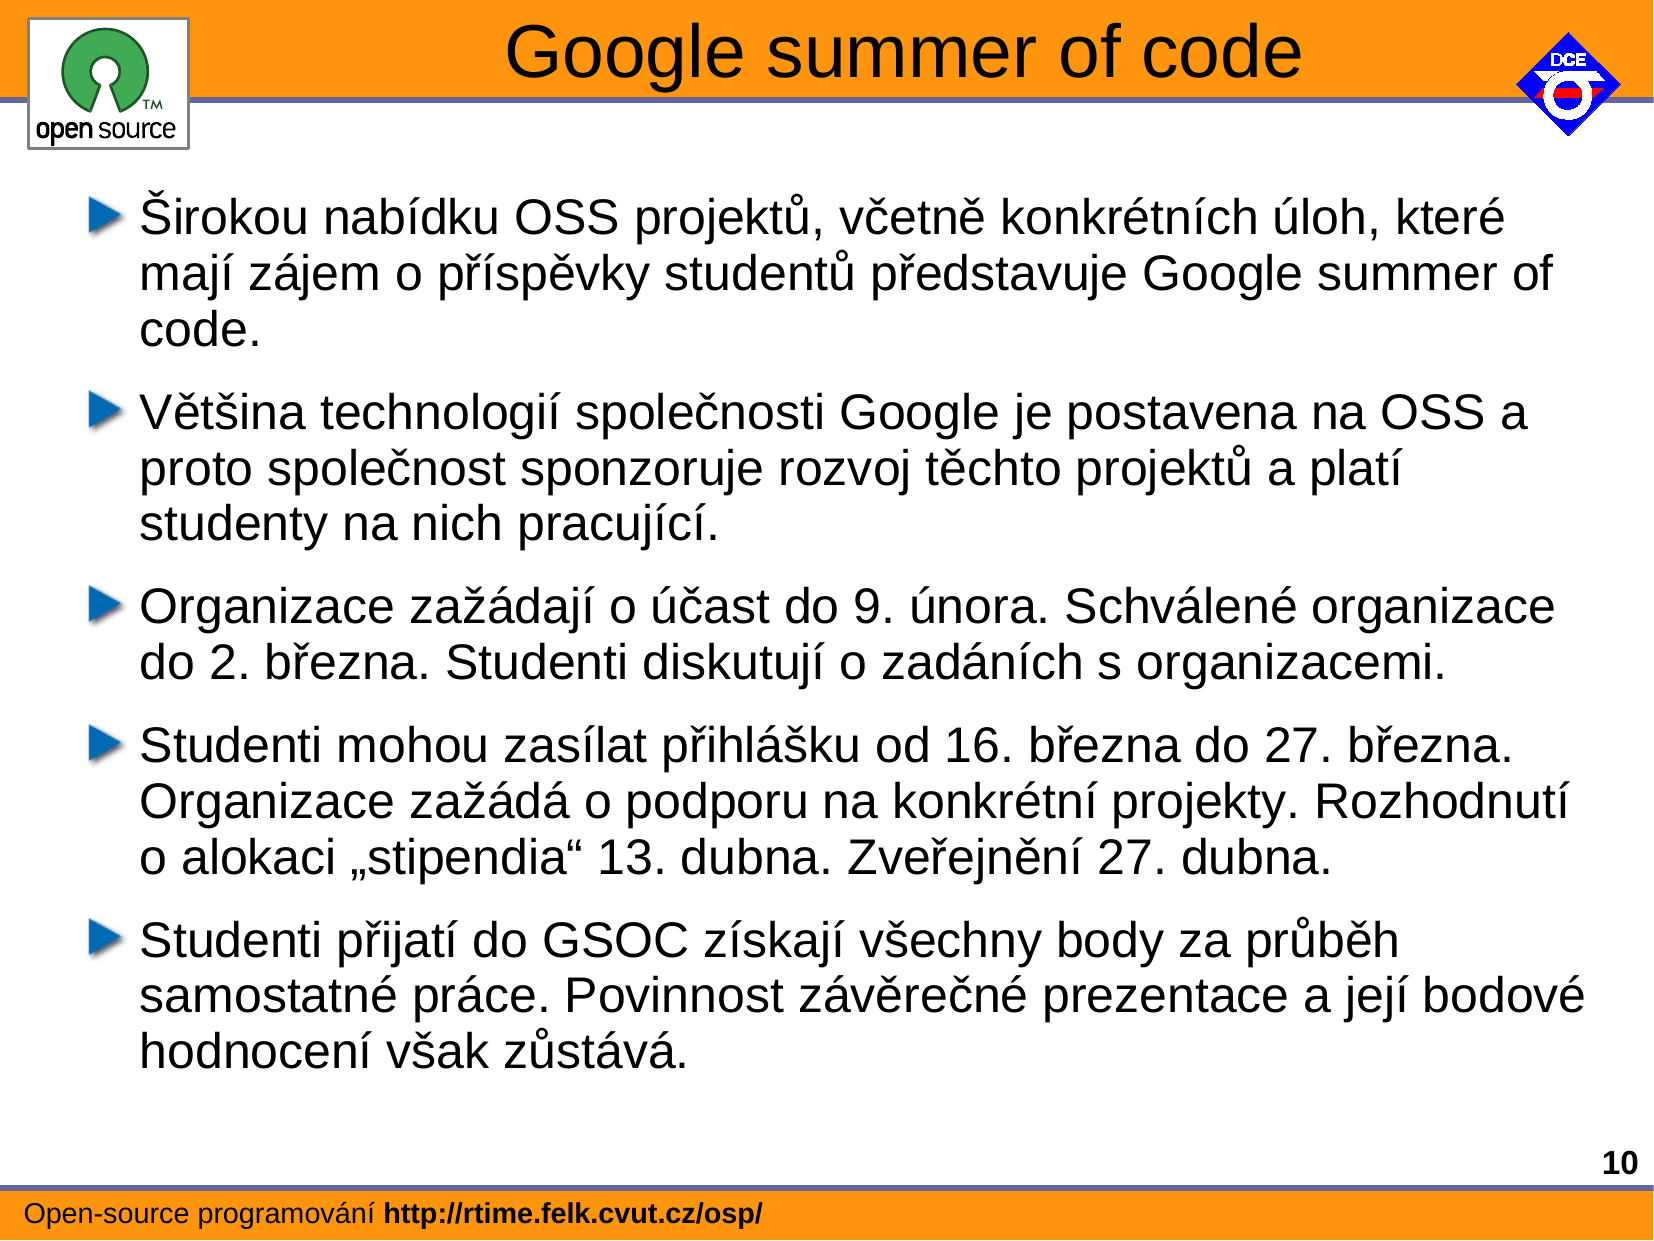

# Google summer of code
Širokou nabídku OSS projektů, včetně konkrétních úloh, které mají zájem o příspěvky studentů představuje Google summer of code.
Většina technologií společnosti Google je postavena na OSS a proto společnost sponzoruje rozvoj těchto projektů a platí studenty na nich pracující.
Organizace zažádají o účast do 9. února. Schválené organizace do 2. března. Studenti diskutují o zadáních s organizacemi.
Studenti mohou zasílat přihlášku od 16. března do 27. března. Organizace zažádá o podporu na konkrétní projekty. Rozhodnutí o alokaci „stipendia“ 13. dubna. Zveřejnění 27. dubna.
Studenti přijatí do GSOC získají všechny body za průběh samostatné práce. Povinnost závěrečné prezentace a její bodové hodnocení však zůstává.